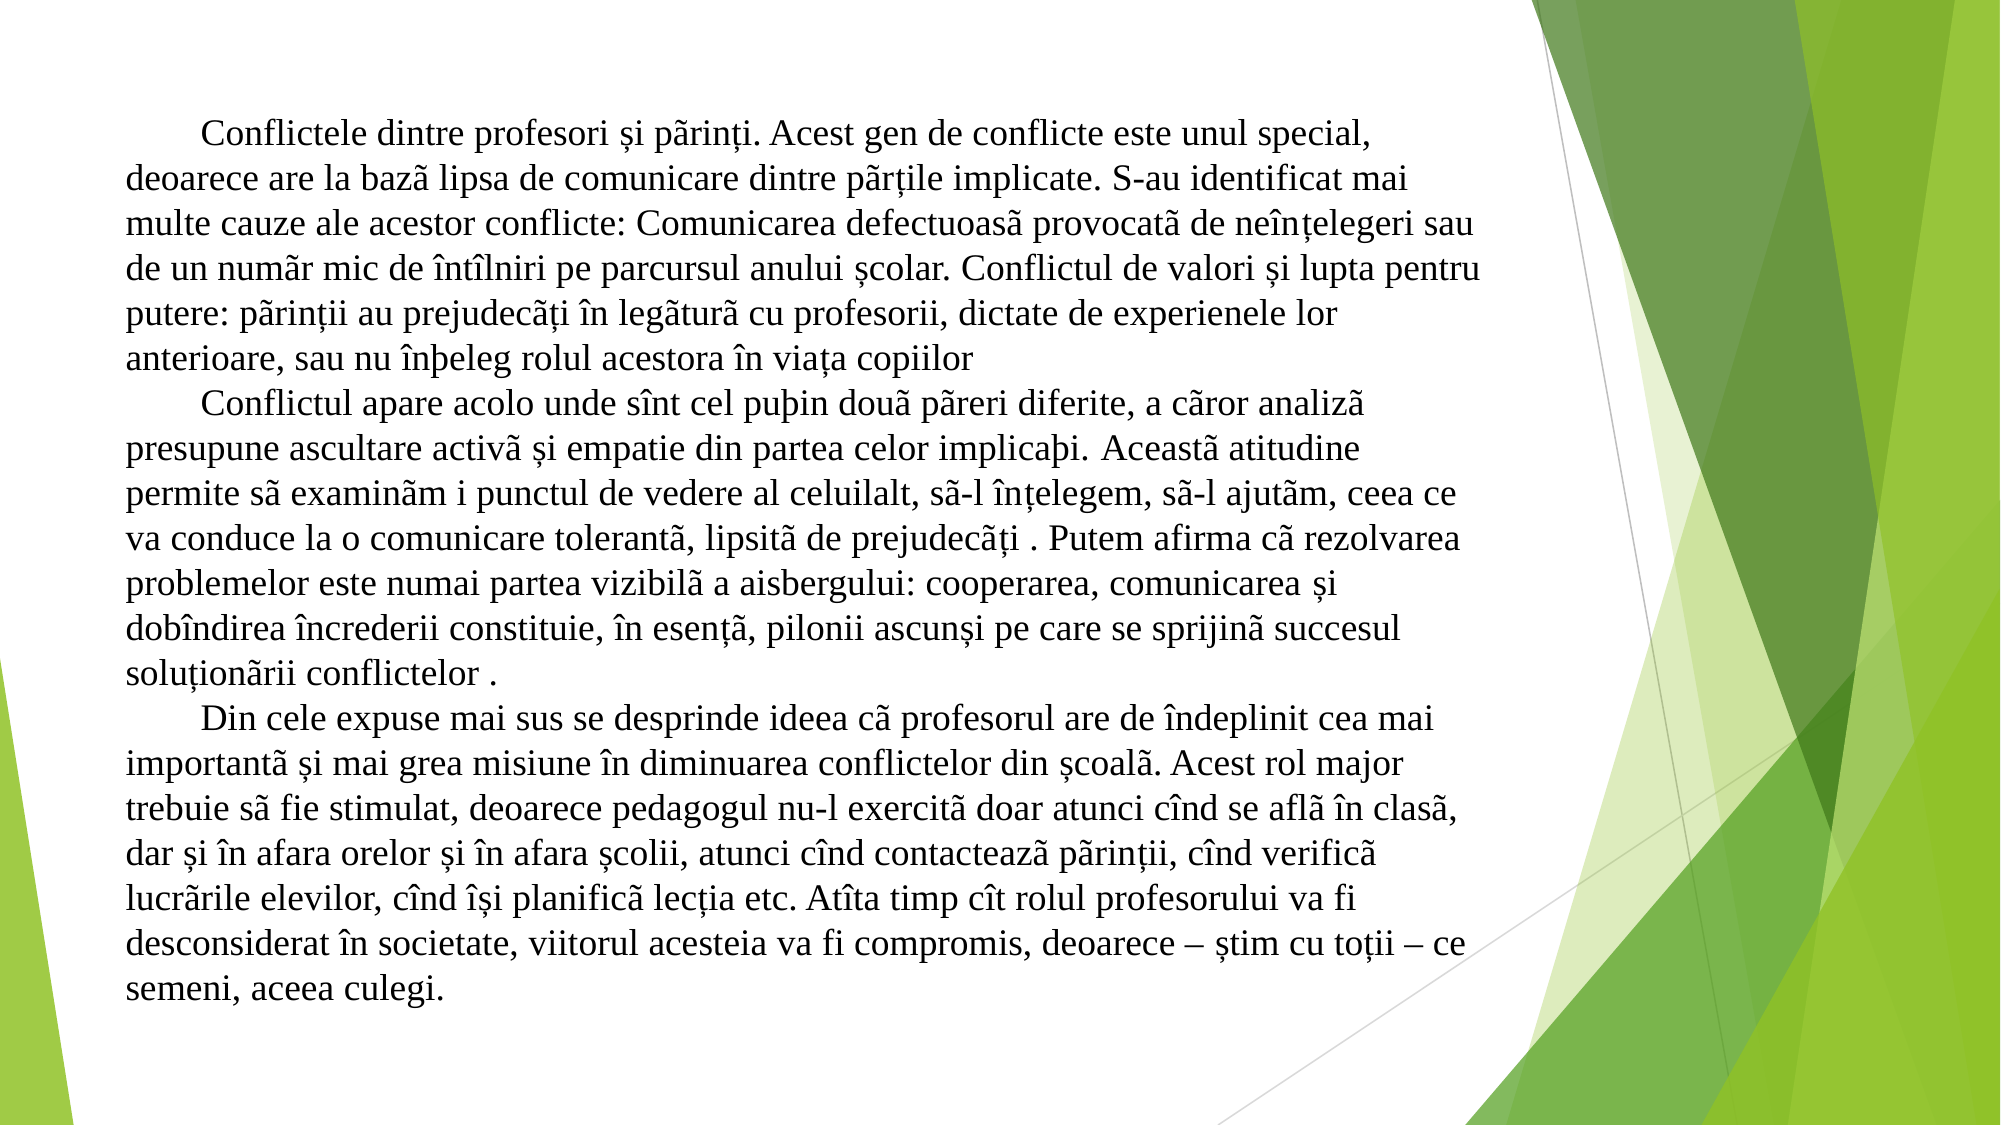

Conflictele dintre profesori și pãrinți. Acest gen de conflicte este unul special, deoarece are la bazã lipsa de comunicare dintre pãrțile implicate. S-au identificat mai multe cauze ale acestor conflicte: Comunicarea defectuoasã provocatã de neînțelegeri sau de un numãr mic de întîlniri pe parcursul anului școlar. Conflictul de valori și lupta pentru putere: pãrinții au prejudecãți în legãturã cu profesorii, dictate de experienele lor anterioare, sau nu înþeleg rolul acestora în viața copiilor
	Conflictul apare acolo unde sînt cel puþin douã pãreri diferite, a cãror analizã presupune ascultare activã și empatie din partea celor implicaþi. 	Aceastã atitudine permite sã examinãm i punctul de vedere al celuilalt, sã-l înțelegem, sã-l ajutãm, ceea ce va conduce la o comunicare tolerantã, lipsitã de prejudecãți . Putem afirma cã rezolvarea problemelor este numai partea vizibilã a aisbergului: cooperarea, comunicarea și dobîndirea încrederii constituie, în esențã, pilonii ascunși pe care se sprijinã succesul soluționãrii conflictelor .
 	Din cele expuse mai sus se desprinde ideea cã profesorul are de îndeplinit cea mai importantã și mai grea misiune în diminuarea conflictelor din școalã. Acest rol major trebuie sã fie stimulat, deoarece pedagogul nu-l exercitã doar atunci cînd se aflã în clasã, dar și în afara orelor și în afara școlii, atunci cînd contacteazã pãrinții, cînd verificã lucrãrile elevilor, cînd își planificã lecția etc. Atîta timp cît rolul profesorului va fi desconsiderat în societate, viitorul acesteia va fi compromis, deoarece – știm cu toții – ce semeni, aceea culegi.